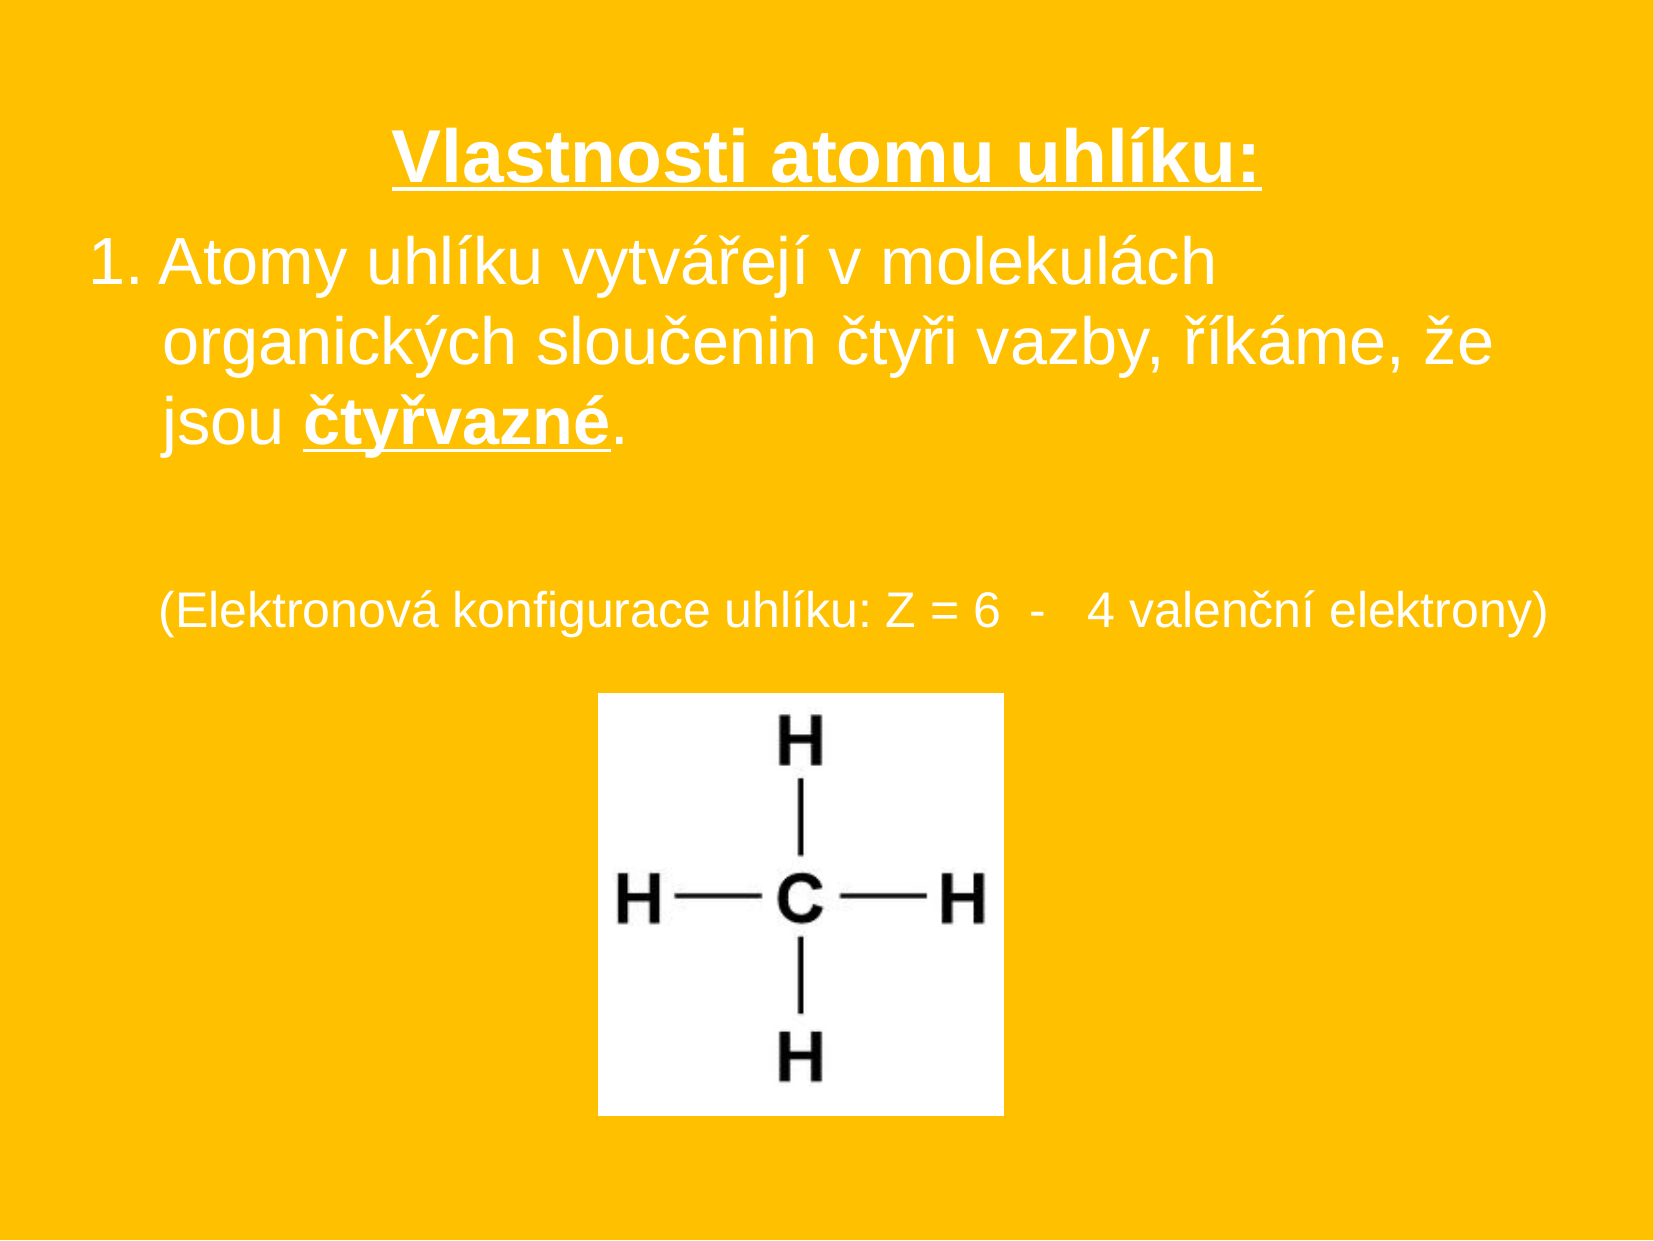

1. Atomy uhlíku vytvářejí v molekulách organických sloučenin čtyři vazby, říkáme, že jsou čtyřvazné.
 (Elektronová konfigurace uhlíku: Z = 6 - 4 valenční elektrony)
# Vlastnosti atomu uhlíku: